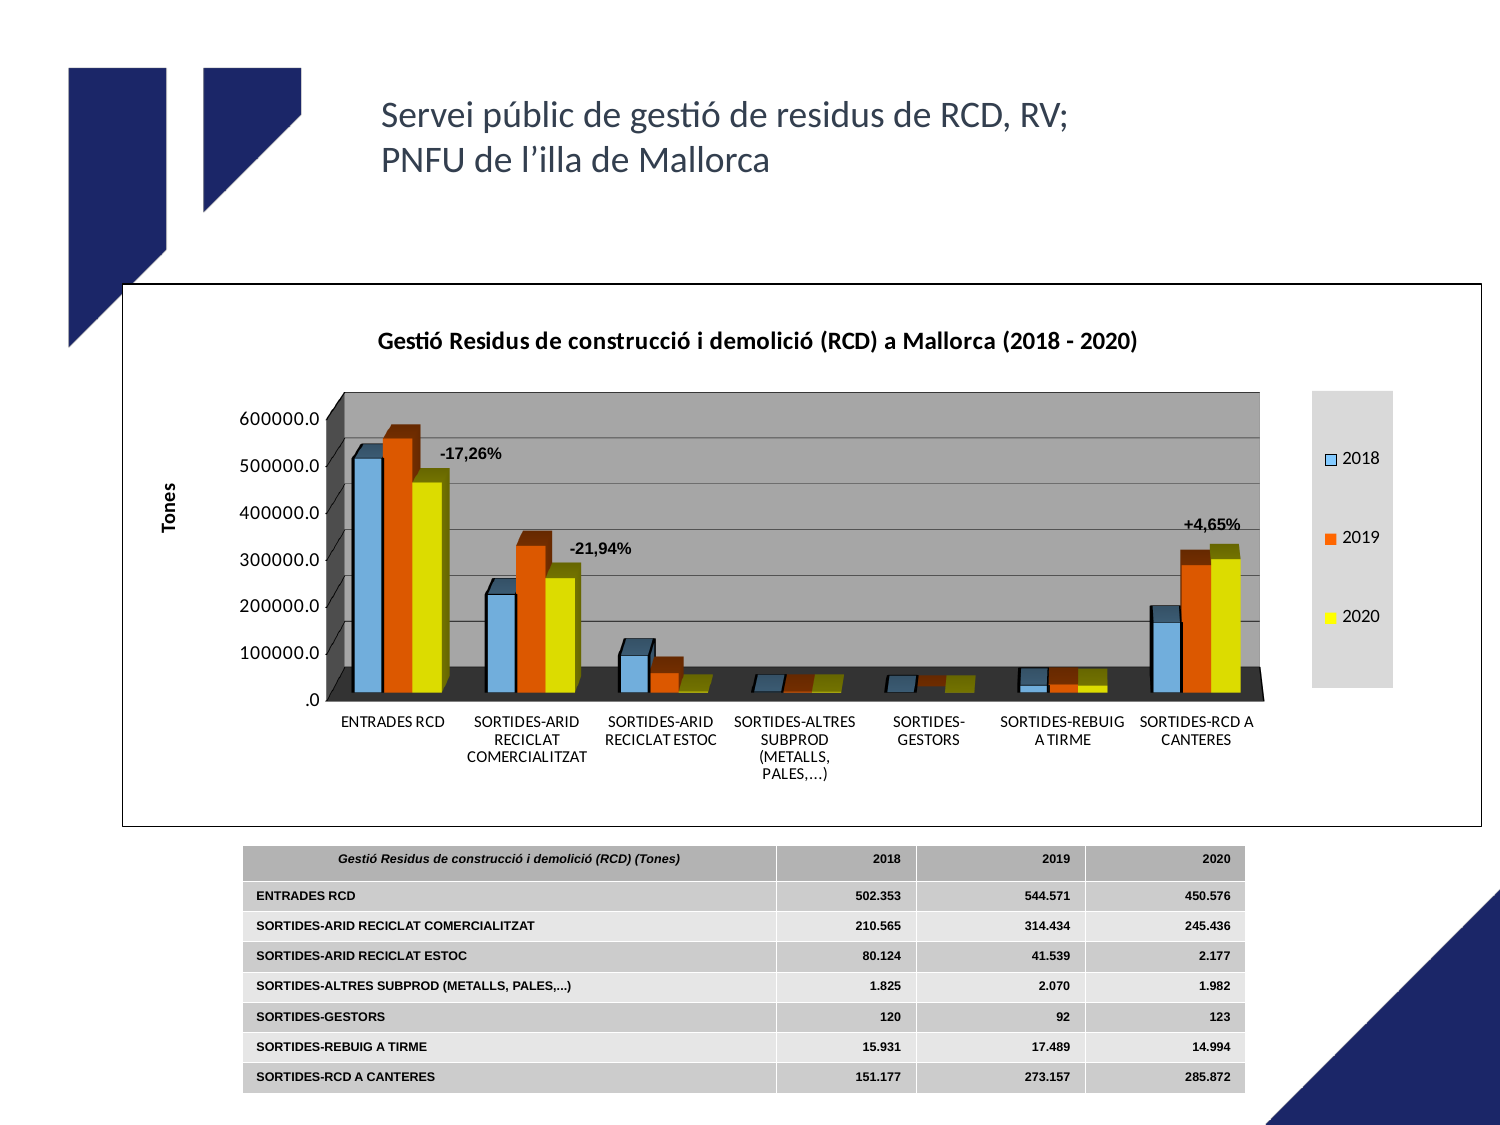

# Servei públic de gestió de residus de RCD, RV; PNFU de l’illa de Mallorca
[unsupported chart]
-17,26%
+4,65%
-21,94%
| Gestió Residus de construcció i demolició (RCD) (Tones) | 2018 | 2019 | 2020 |
| --- | --- | --- | --- |
| ENTRADES RCD | 502.353 | 544.571 | 450.576 |
| SORTIDES-ARID RECICLAT COMERCIALITZAT | 210.565 | 314.434 | 245.436 |
| SORTIDES-ARID RECICLAT ESTOC | 80.124 | 41.539 | 2.177 |
| SORTIDES-ALTRES SUBPROD (METALLS, PALES,...) | 1.825 | 2.070 | 1.982 |
| SORTIDES-GESTORS | 120 | 92 | 123 |
| SORTIDES-REBUIG A TIRME | 15.931 | 17.489 | 14.994 |
| SORTIDES-RCD A CANTERES | 151.177 | 273.157 | 285.872 |